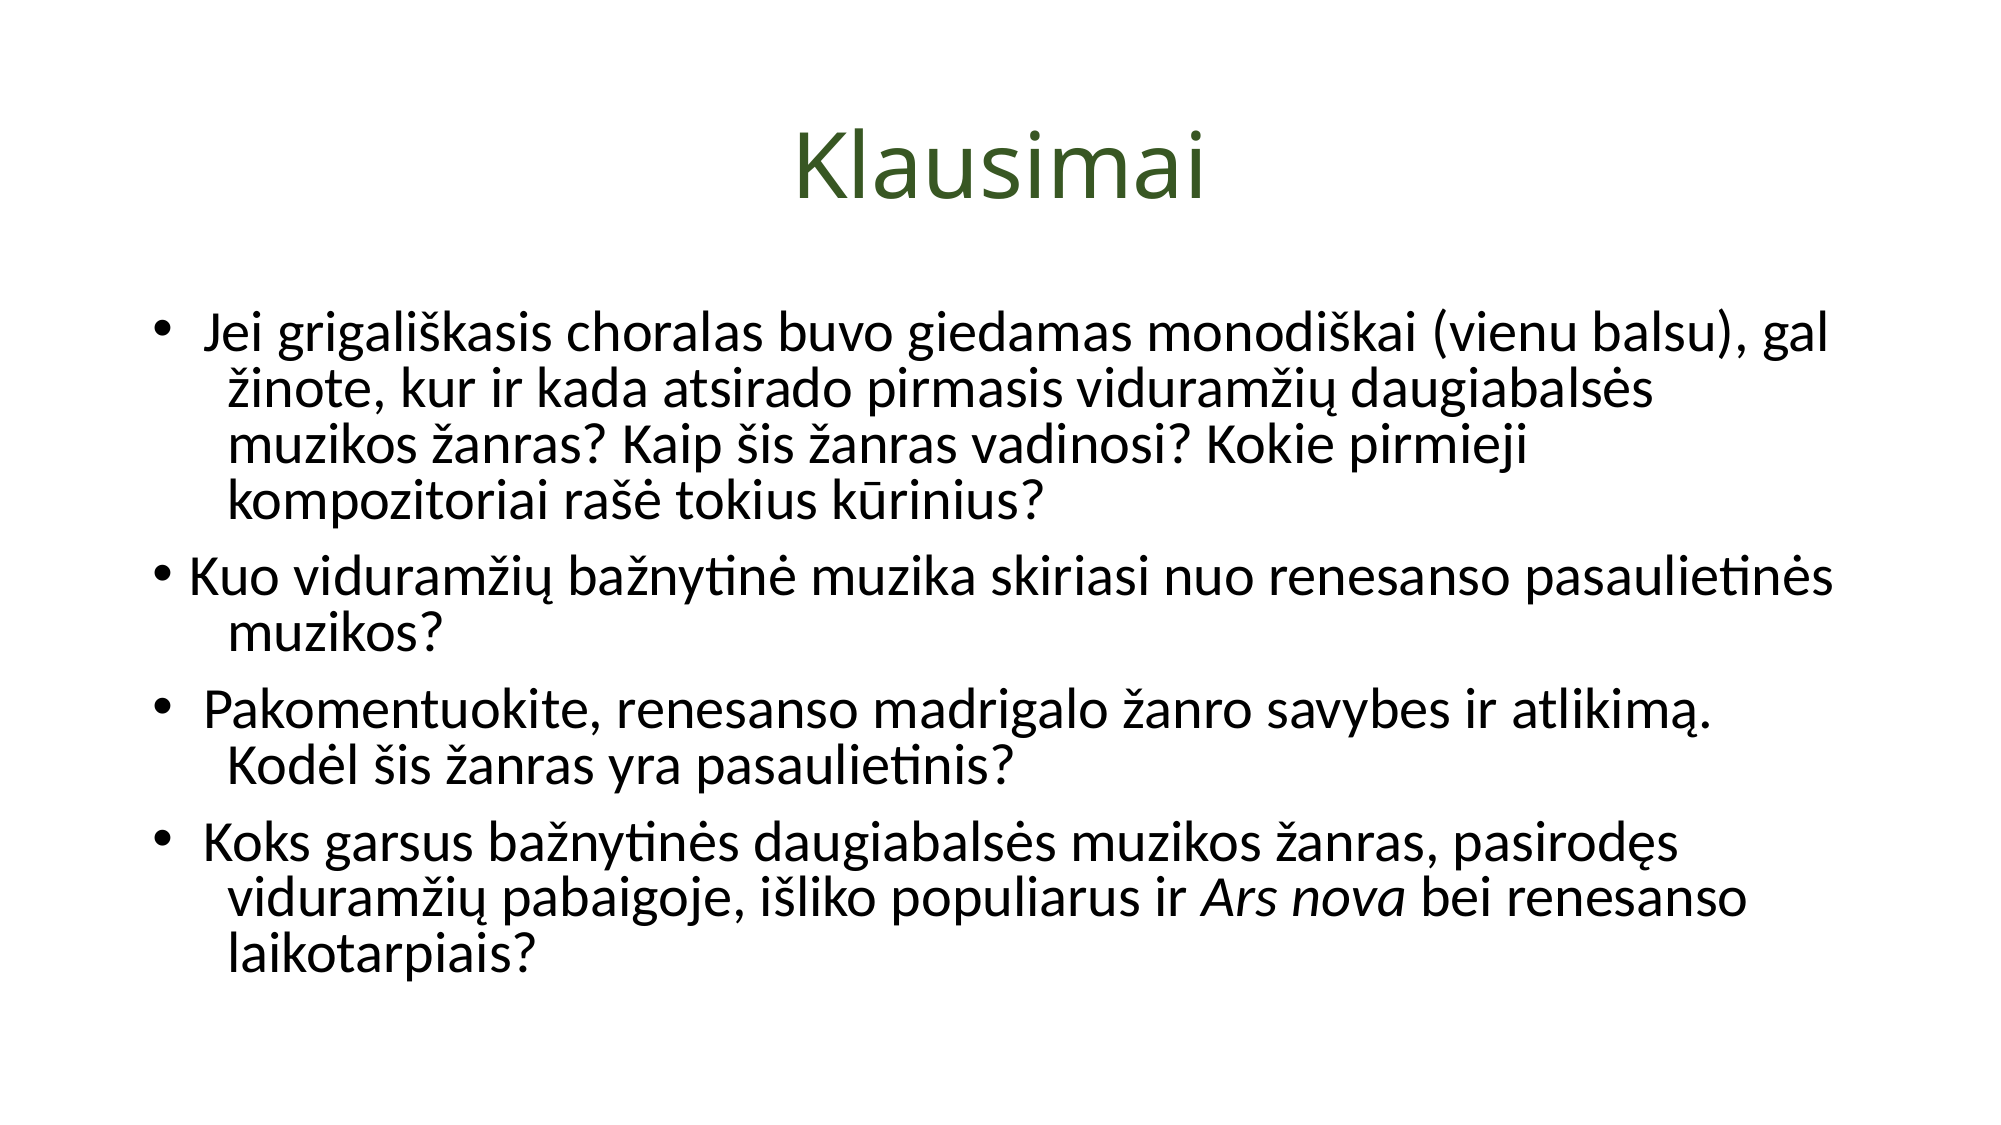

# Klausimai
 Jei grigališkasis choralas buvo giedamas monodiškai (vienu balsu), gal žinote, kur ir kada atsirado pirmasis viduramžių daugiabalsės muzikos žanras? Kaip šis žanras vadinosi? Kokie pirmieji kompozitoriai rašė tokius kūrinius?
Kuo viduramžių bažnytinė muzika skiriasi nuo renesanso pasaulietinės muzikos?
 Pakomentuokite, renesanso madrigalo žanro savybes ir atlikimą. Kodėl šis žanras yra pasaulietinis?
 Koks garsus bažnytinės daugiabalsės muzikos žanras, pasirodęs viduramžių pabaigoje, išliko populiarus ir Ars nova bei renesanso laikotarpiais?